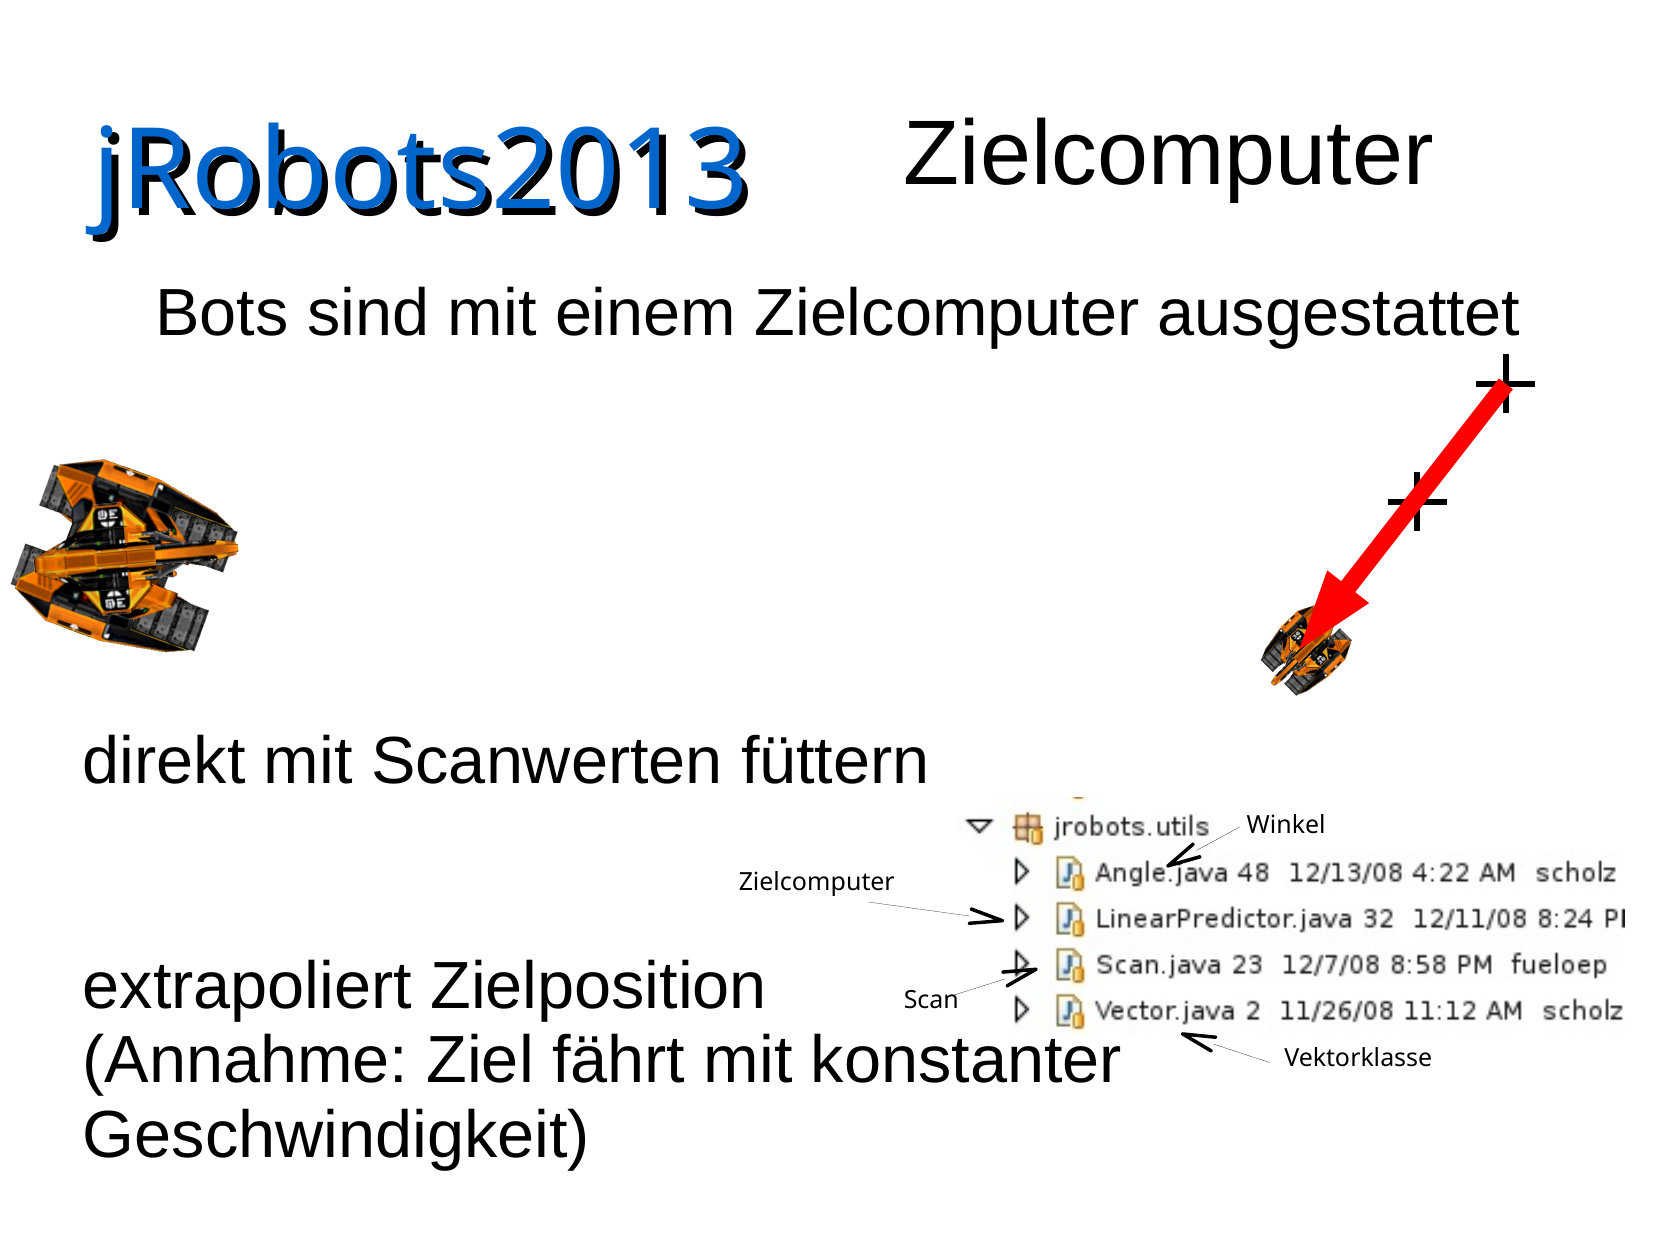

# Zielcomputer
Bots sind mit einem Zielcomputer ausgestattet
direkt mit Scanwerten füttern
extrapoliert Zielposition
(Annahme: Ziel fährt mit konstanter Geschwindigkeit)
Winkel
Zielcomputer
Scan
Vektorklasse